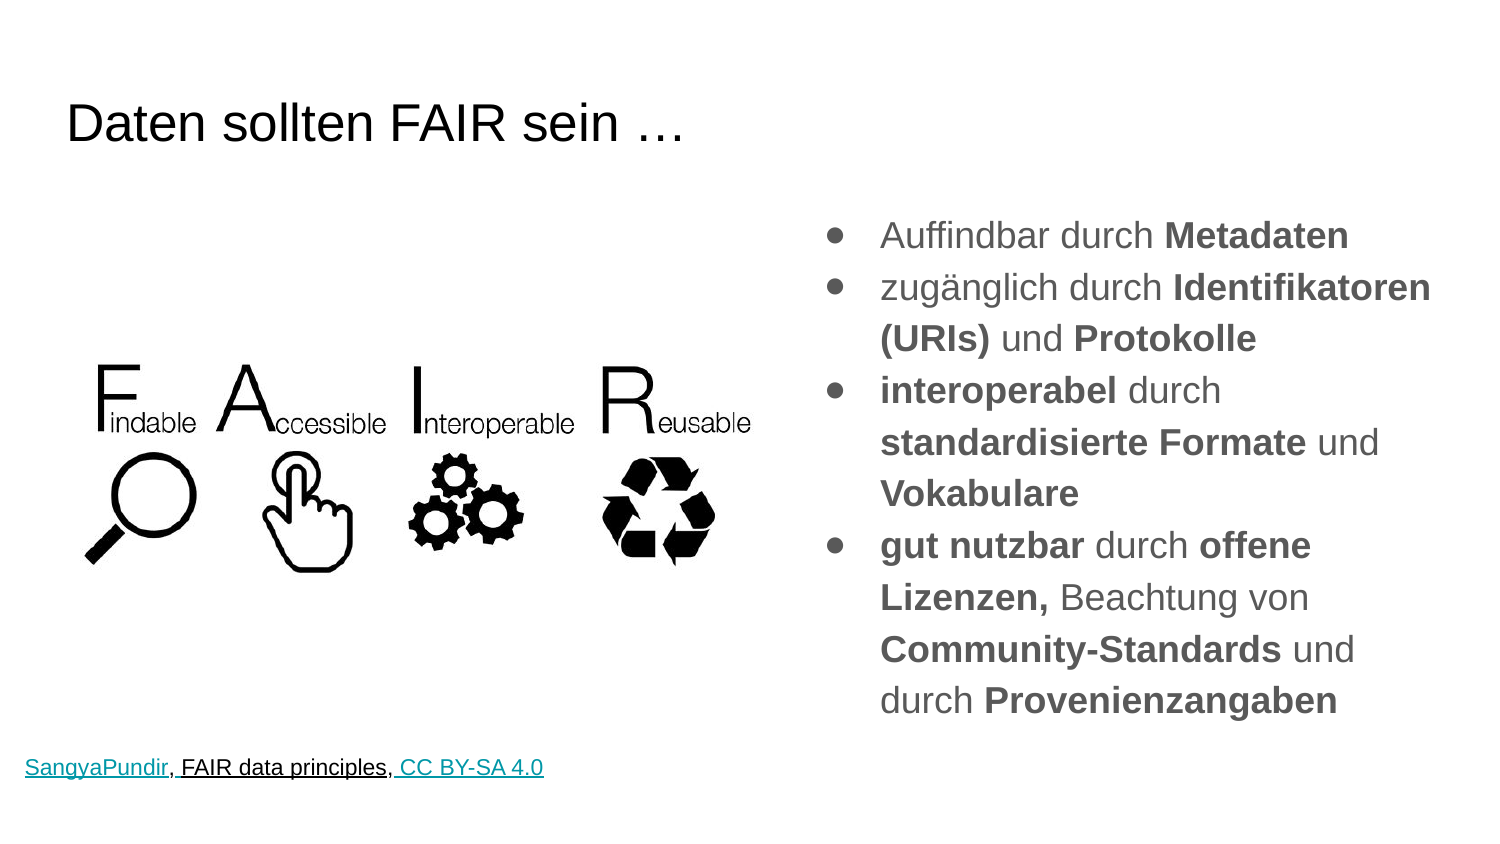

# Daten sollten FAIR sein …
Auffindbar durch Metadaten
zugänglich durch Identifikatoren (URIs) und Protokolle
interoperabel durch standardisierte Formate und Vokabulare
gut nutzbar durch offene Lizenzen, Beachtung von Community-Standards und durch Provenienzangaben
SangyaPundir, FAIR data principles, CC BY-SA 4.0